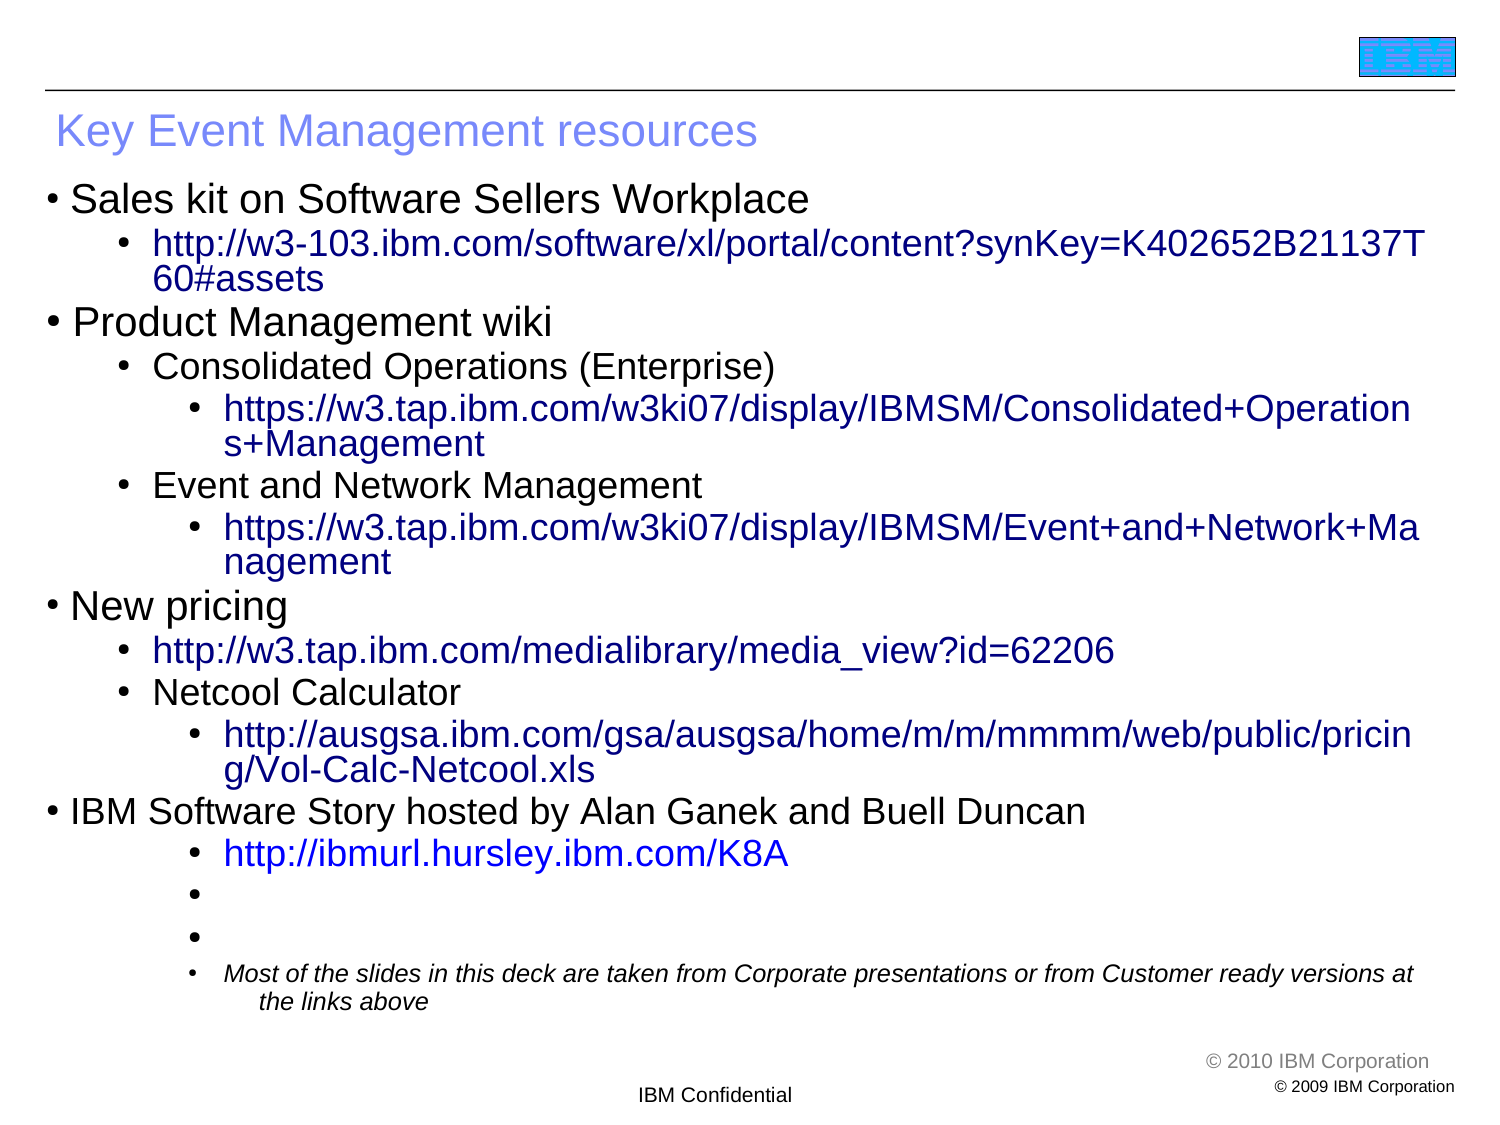

# Key Event Management resources
 Sales kit on Software Sellers Workplace
http://w3-103.ibm.com/software/xl/portal/content?synKey=K402652B21137T60#assets
 Product Management wiki
Consolidated Operations (Enterprise)
https://w3.tap.ibm.com/w3ki07/display/IBMSM/Consolidated+Operations+Management
Event and Network Management
https://w3.tap.ibm.com/w3ki07/display/IBMSM/Event+and+Network+Management
 New pricing
http://w3.tap.ibm.com/medialibrary/media_view?id=62206
Netcool Calculator
http://ausgsa.ibm.com/gsa/ausgsa/home/m/m/mmmm/web/public/pricing/Vol-Calc-Netcool.xls
 IBM Software Story hosted by Alan Ganek and Buell Duncan
http://ibmurl.hursley.ibm.com/K8A
Most of the slides in this deck are taken from Corporate presentations or from Customer ready versions at the links above
© 2010 IBM Corporation